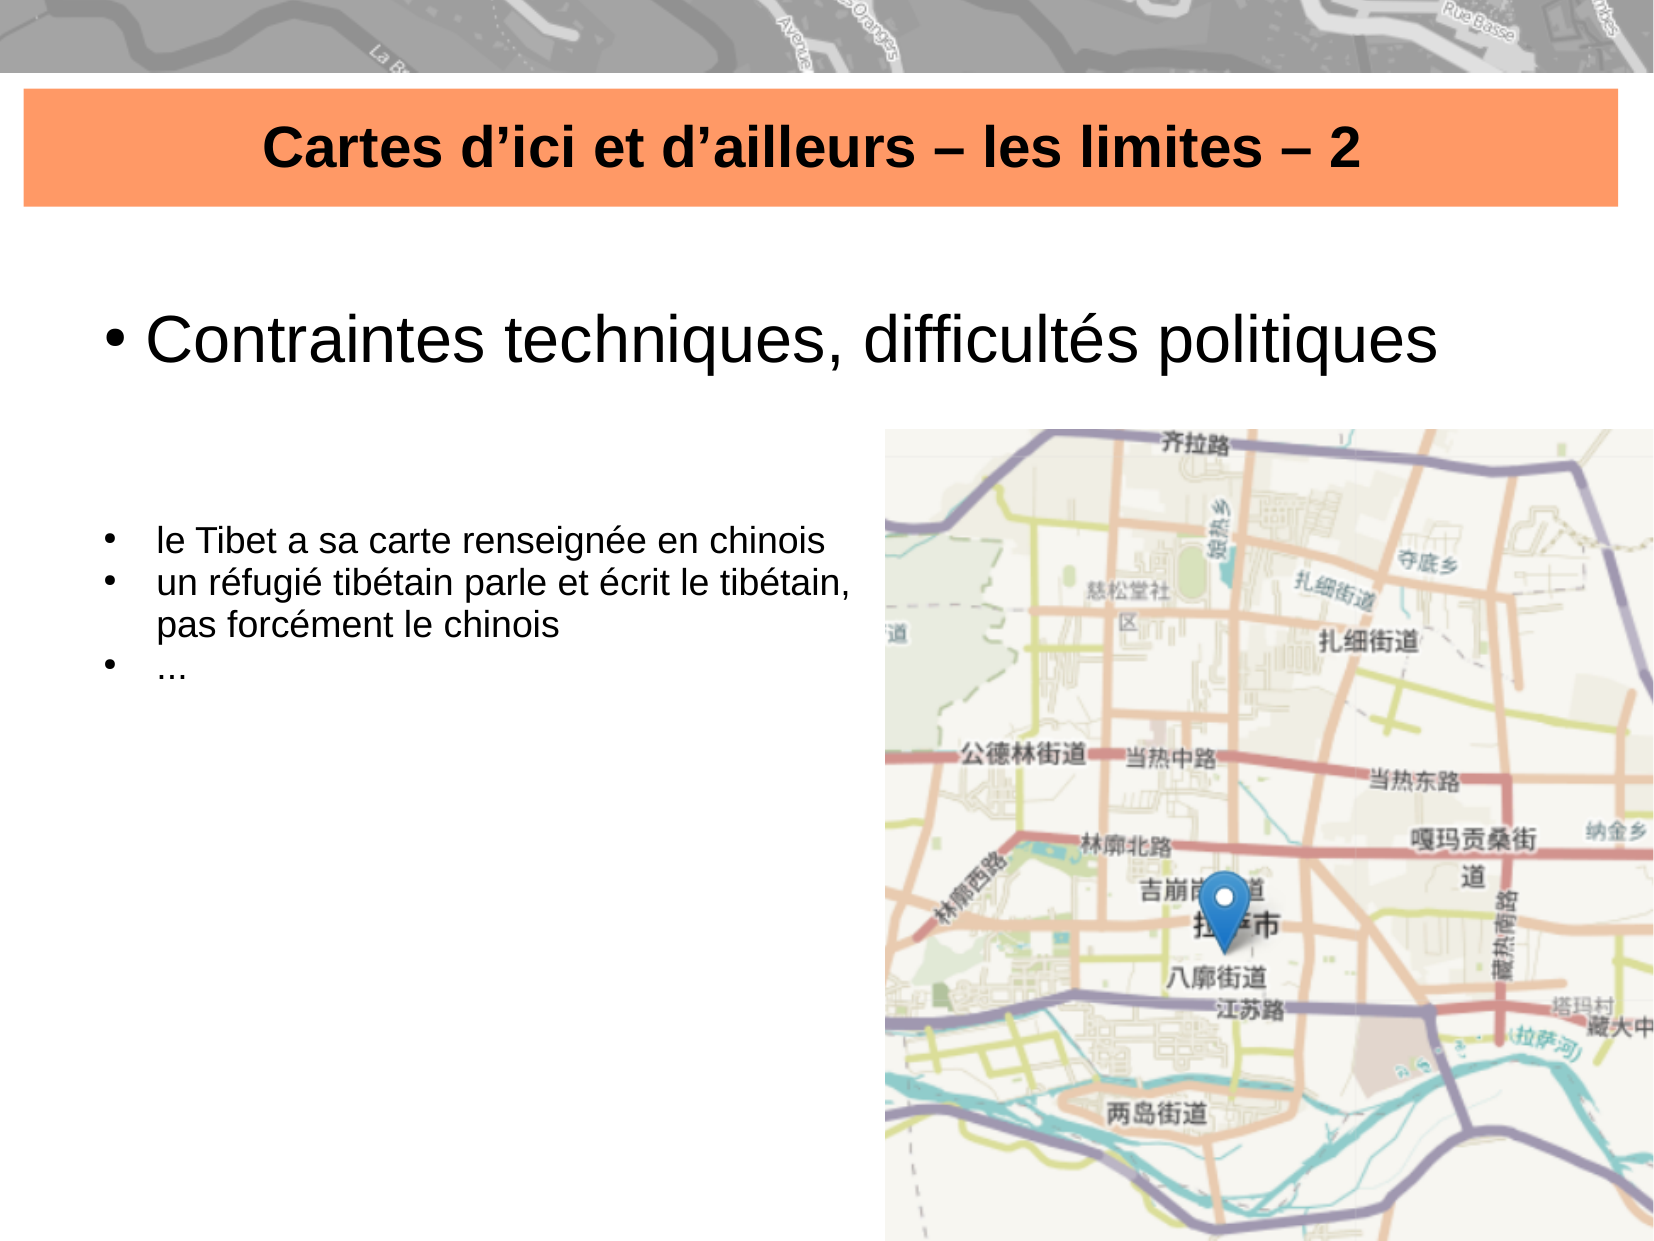

| | | | |
| --- | --- | --- | --- |
Cartes d’ici et d’ailleurs – les limites – 2
 Contraintes techniques, difficultés politiques
le Tibet a sa carte renseignée en chinois
un réfugié tibétain parle et écrit le tibétain, pas forcément le chinois
...